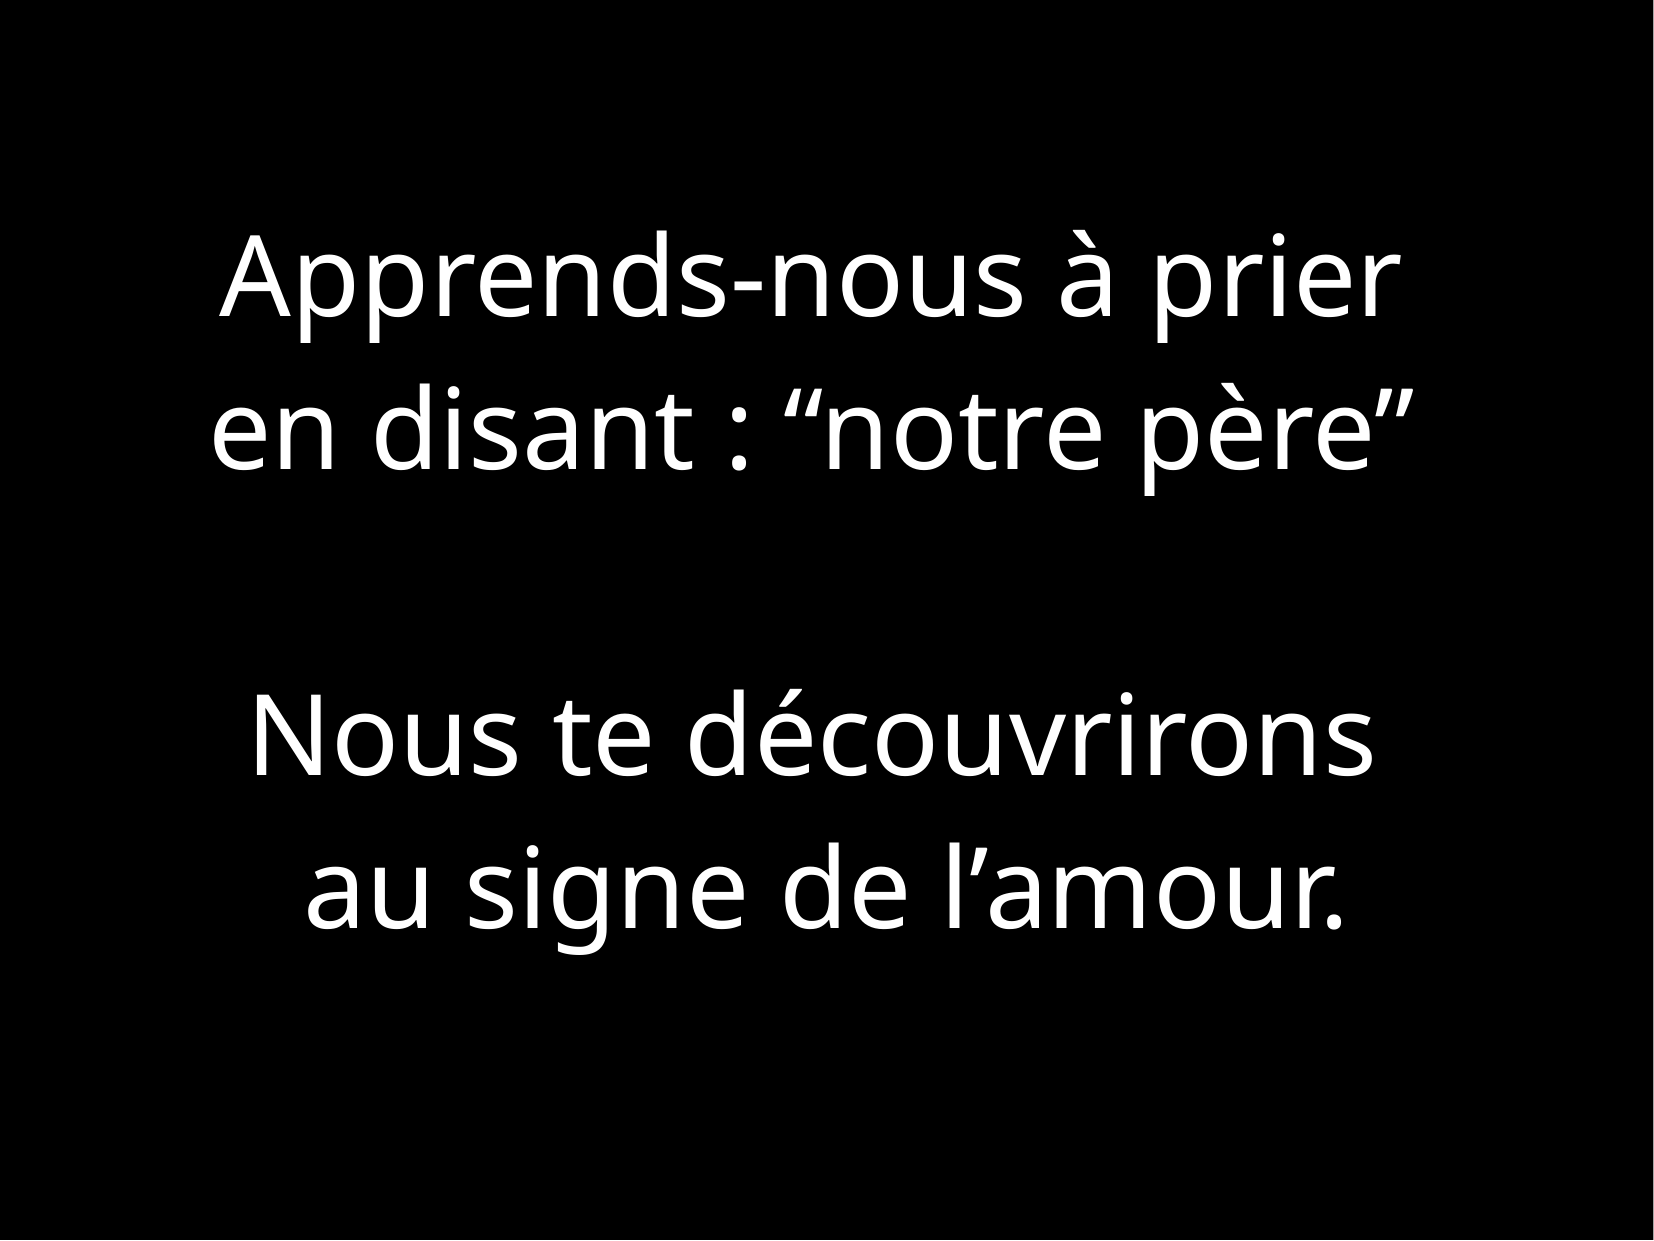

# Apprends-nous à prier
en disant : “notre père”
Nous te découvrirons
au signe de l’amour.